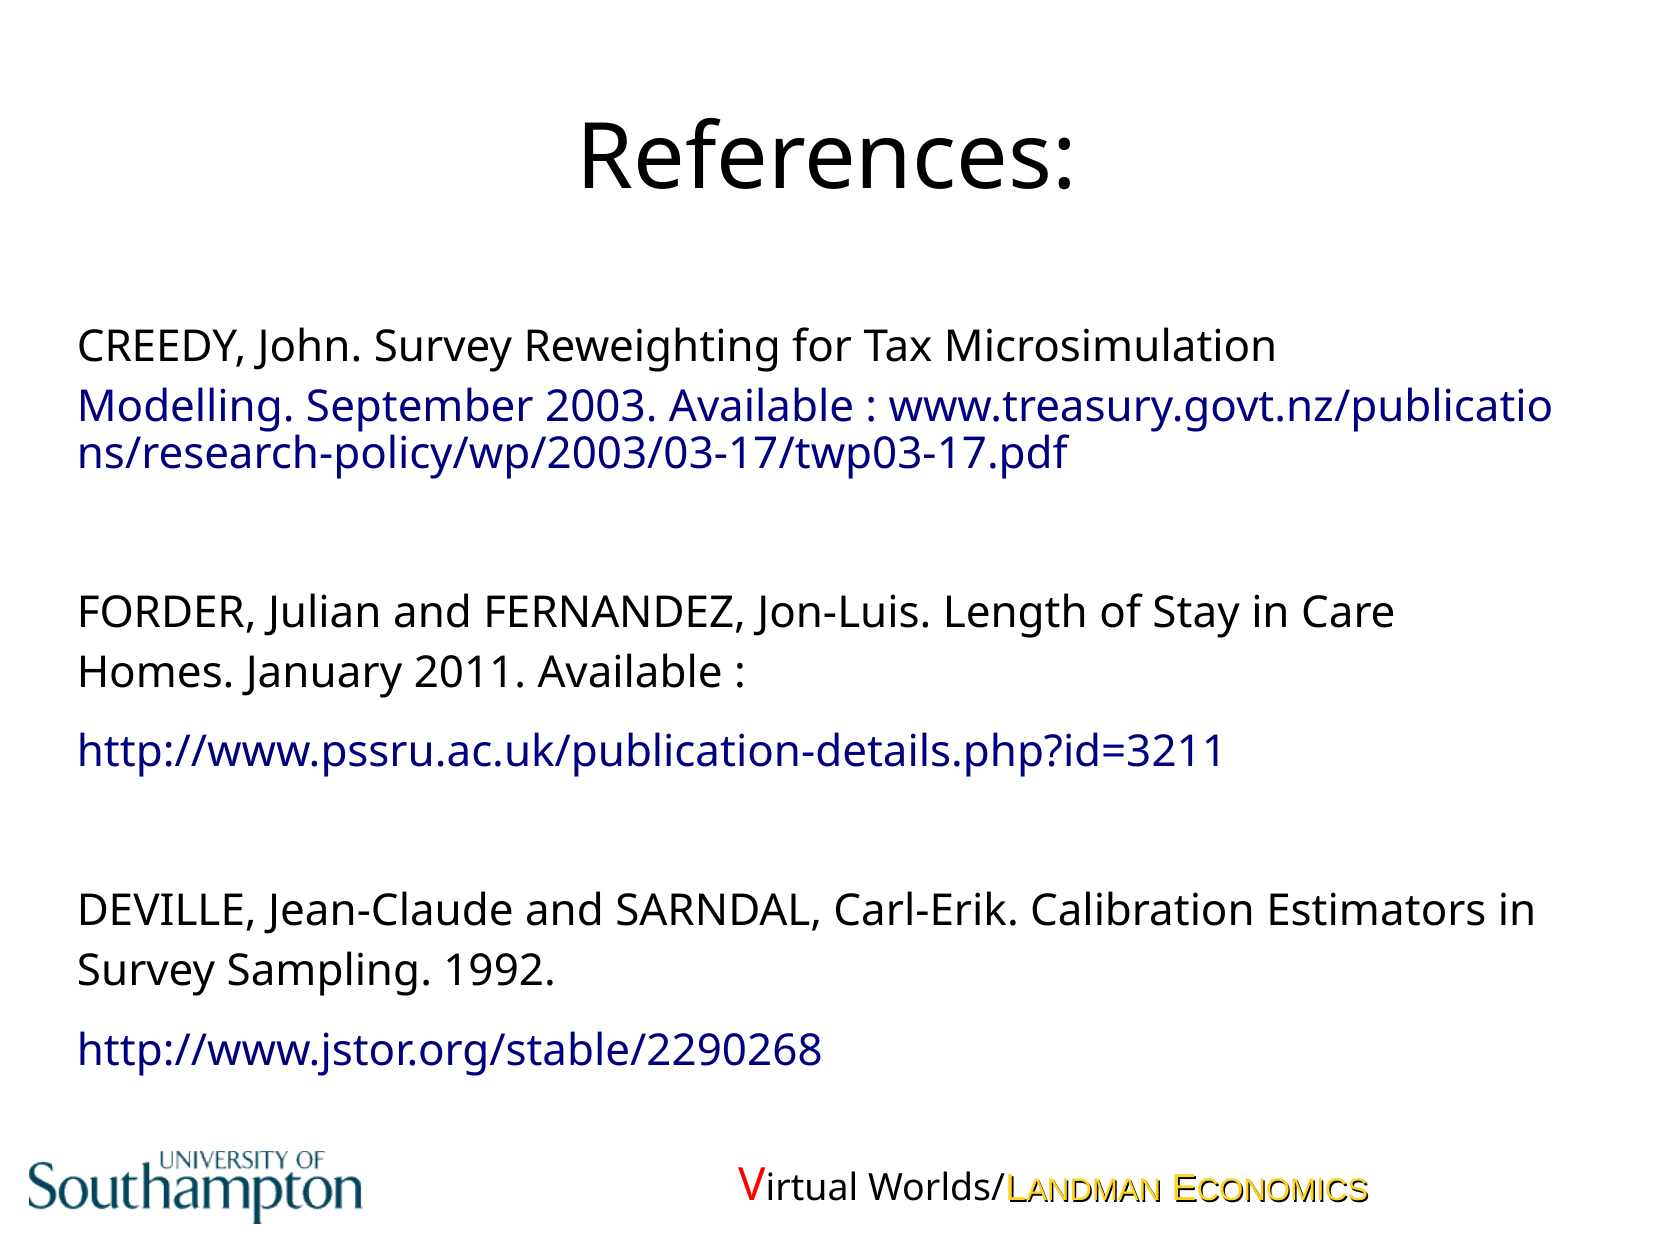

# References:
CREEDY, John. Survey Reweighting for Tax Microsimulation Modelling. September 2003. Available : www.treasury.govt.nz/publications/research-policy/wp/2003/03-17/twp03-17.pdf
FORDER, Julian and FERNANDEZ, Jon-Luis. Length of Stay in Care Homes. January 2011. Available :
http://www.pssru.ac.uk/publication-details.php?id=3211
DEVILLE, Jean-Claude and SARNDAL, Carl-Erik. Calibration Estimators in Survey Sampling. 1992.
http://www.jstor.org/stable/2290268